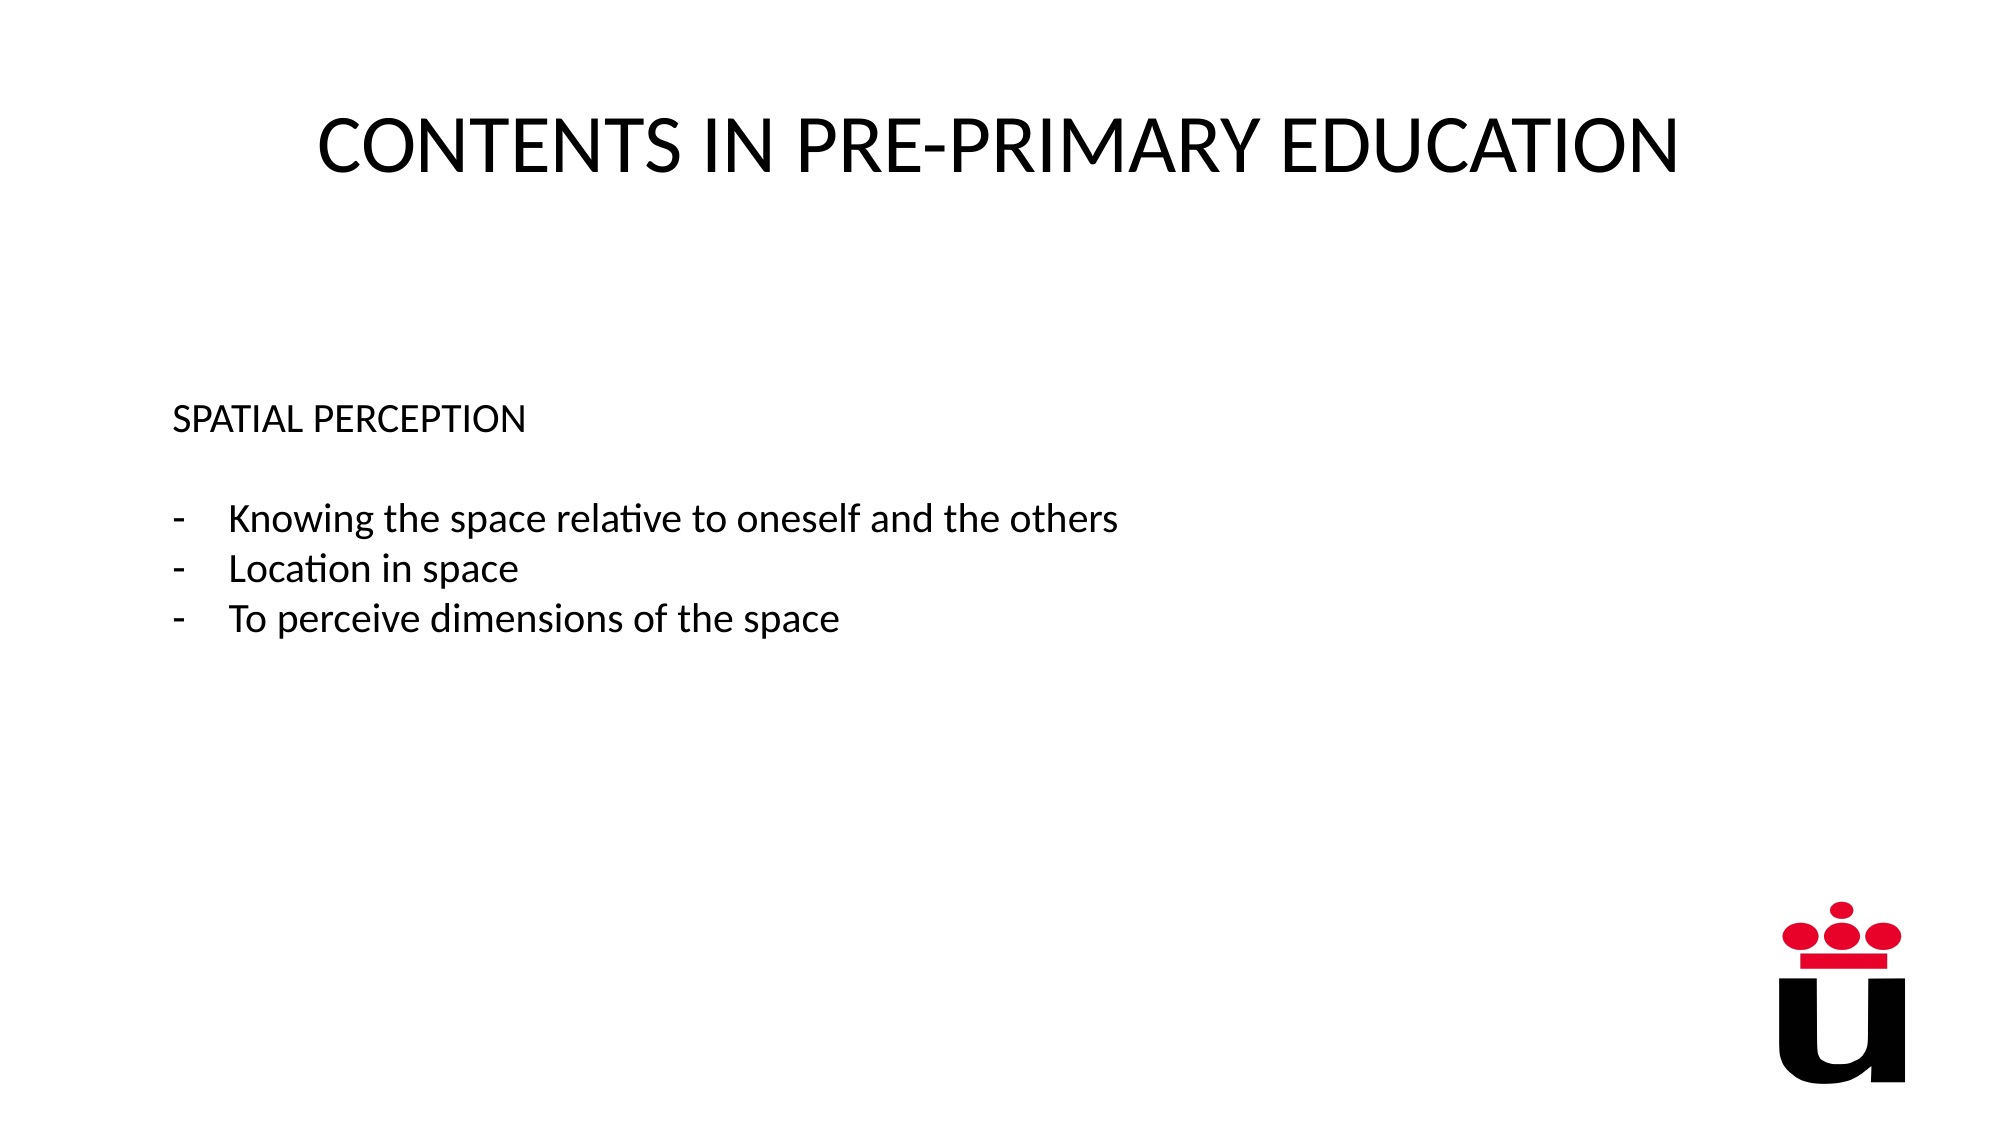

CONTENTS IN PRE-PRIMARY EDUCATION
SPATIAL PERCEPTION
Knowing the space relative to oneself and the others
Location in space
To perceive dimensions of the space